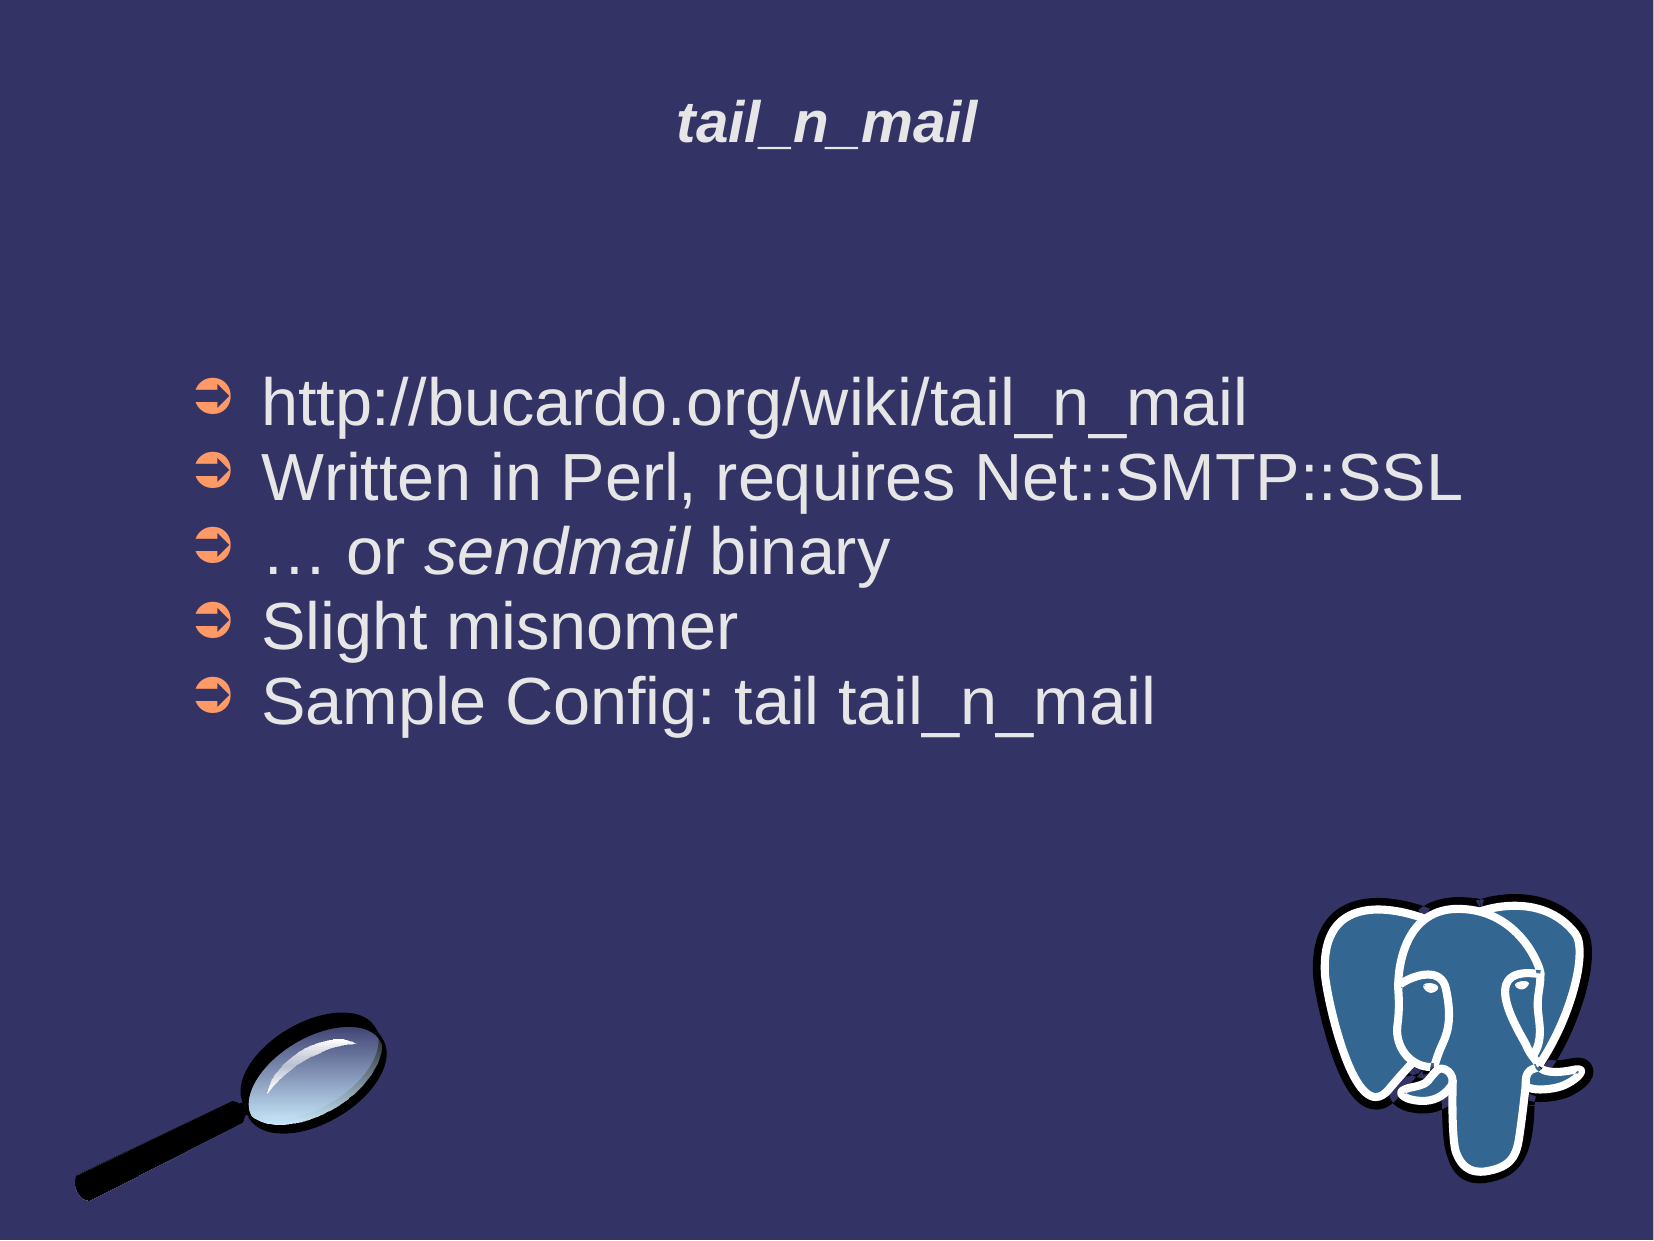

# tail_n_mail
http://bucardo.org/wiki/tail_n_mail
Written in Perl, requires Net::SMTP::SSL
… or sendmail binary
Slight misnomer
Sample Config: tail tail_n_mail